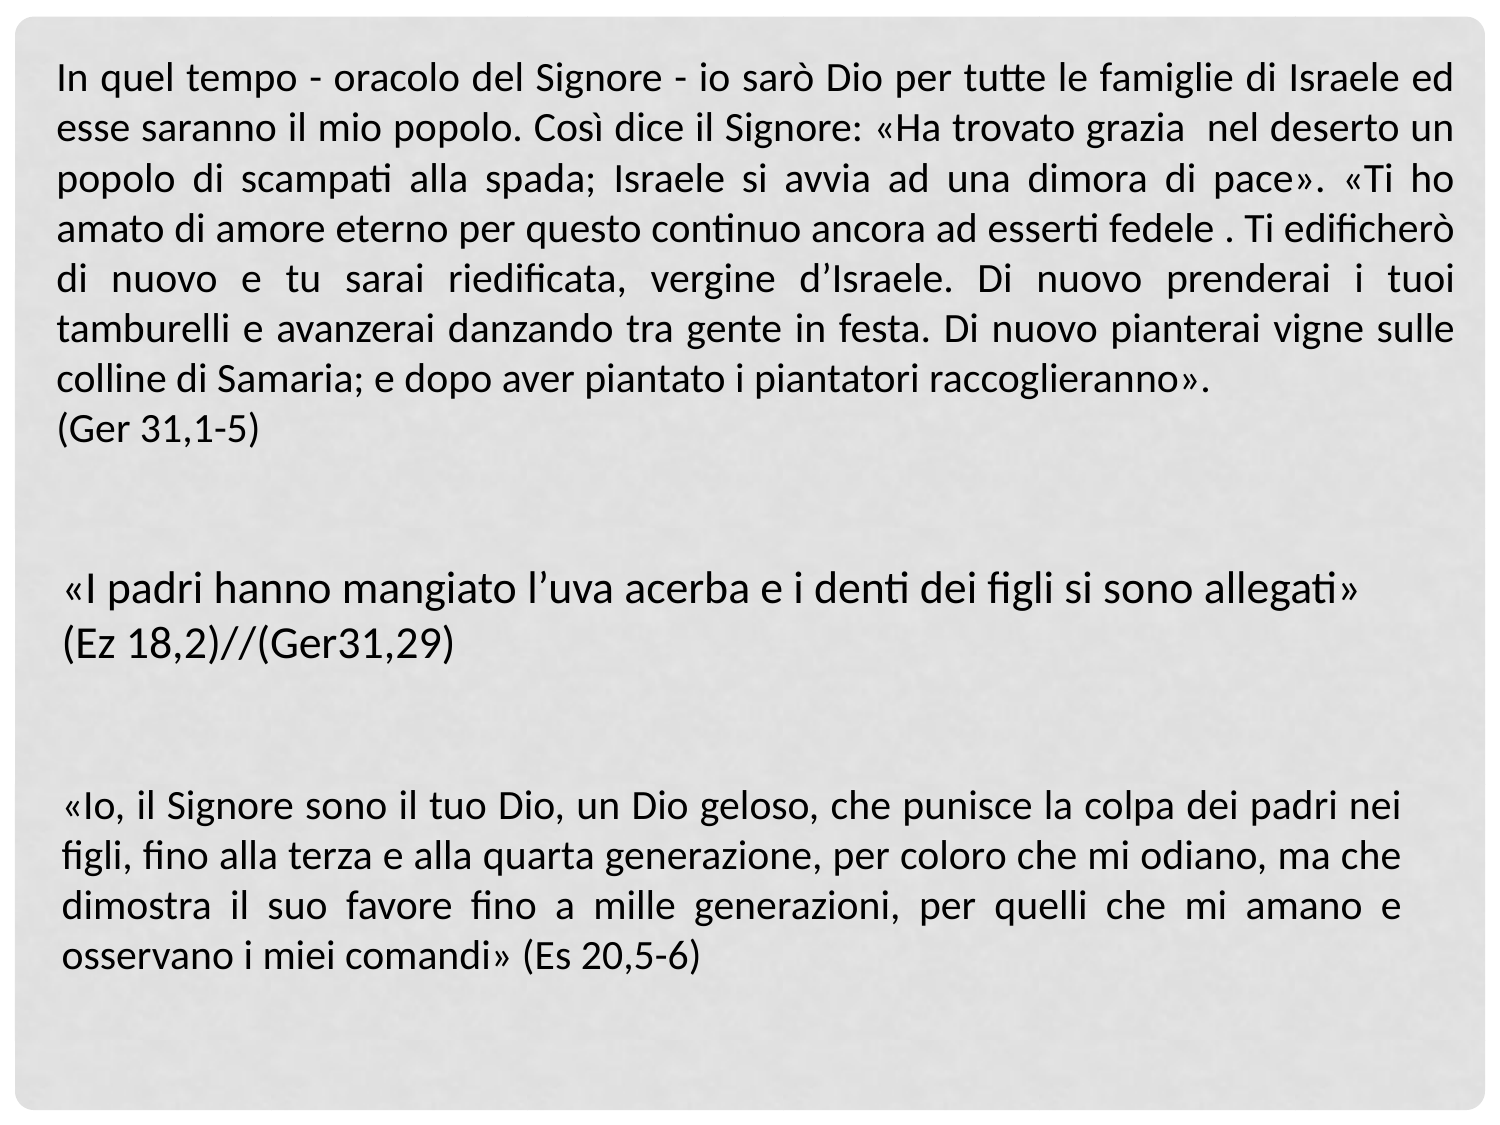

In quel tempo - oracolo del Signore - io sarò Dio per tutte le famiglie di Israele ed esse saranno il mio popolo. Così dice il Signore: «Ha trovato grazia nel deserto un popolo di scampati alla spada; Israele si avvia ad una dimora di pace». «Ti ho amato di amore eterno per questo continuo ancora ad esserti fedele . Ti edificherò di nuovo e tu sarai riedificata, vergine d’Israele. Di nuovo prenderai i tuoi tamburelli e avanzerai danzando tra gente in festa. Di nuovo pianterai vigne sulle colline di Samaria; e dopo aver piantato i piantatori raccoglieranno».
(Ger 31,1-5)
«I padri hanno mangiato l’uva acerba e i denti dei figli si sono allegati»
(Ez 18,2)//(Ger31,29)
«Io, il Signore sono il tuo Dio, un Dio geloso, che punisce la colpa dei padri nei figli, fino alla terza e alla quarta generazione, per coloro che mi odiano, ma che dimostra il suo favore fino a mille generazioni, per quelli che mi amano e osservano i miei comandi» (Es 20,5-6)